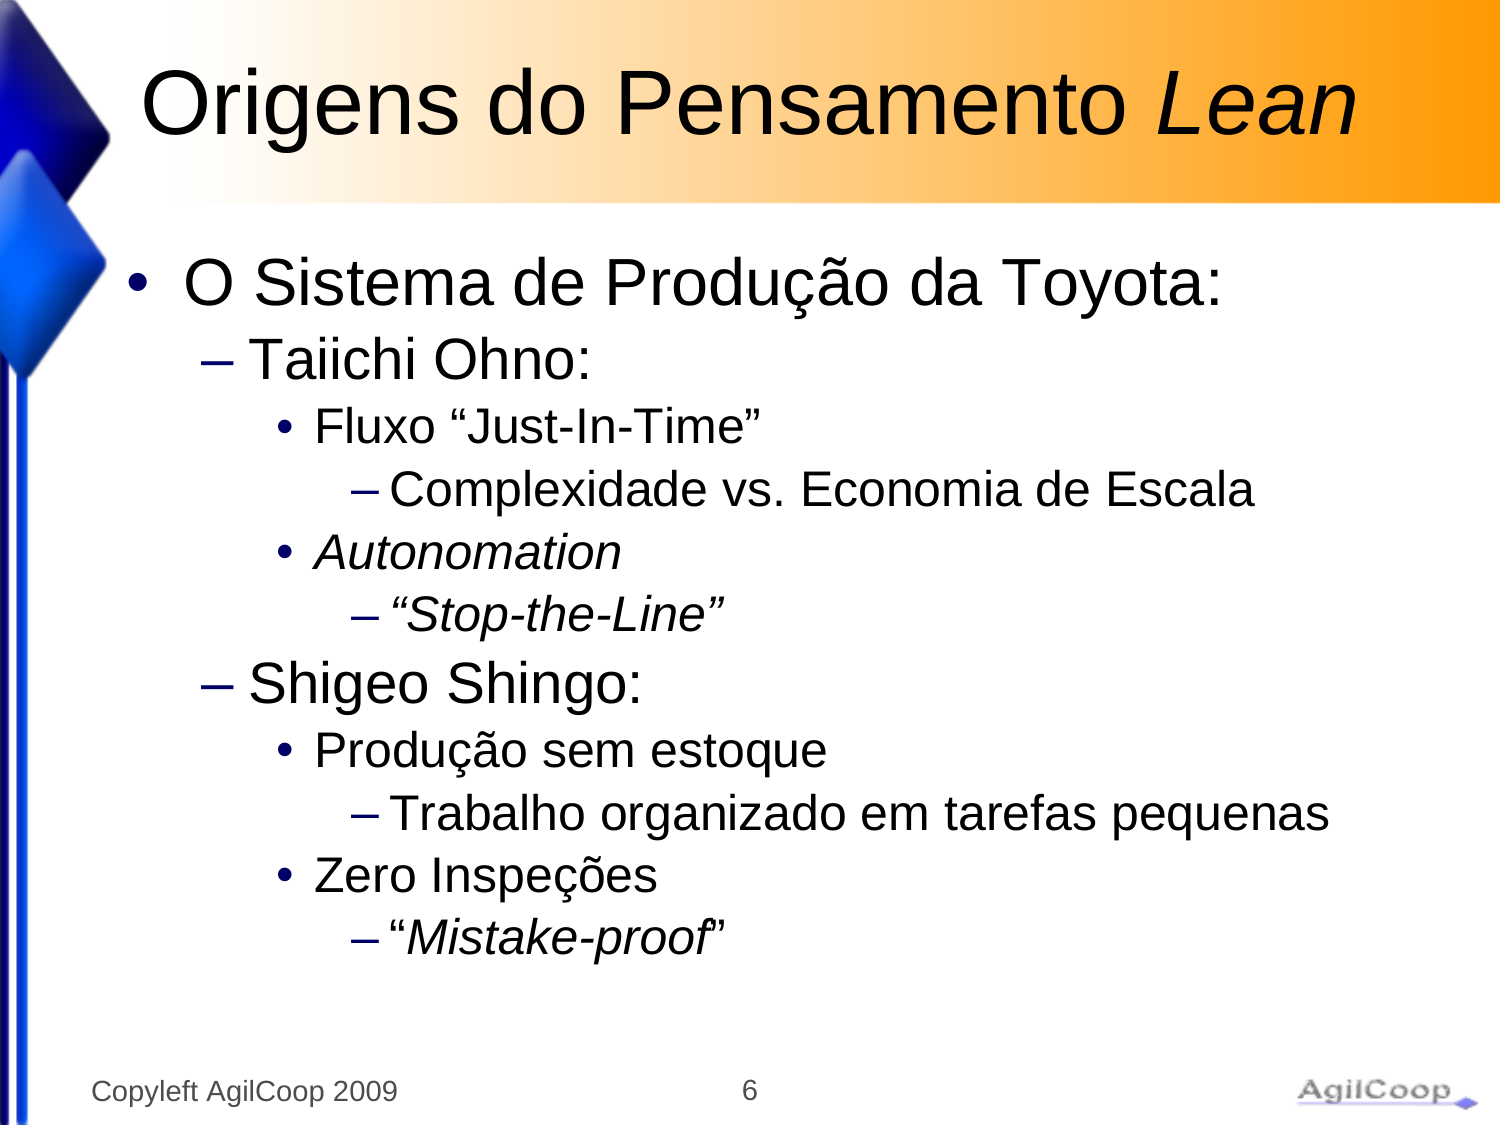

# Origens do Pensamento Lean
O Sistema de Produção da Toyota:
Taiichi Ohno:
Fluxo “Just-In-Time”
Complexidade vs. Economia de Escala
Autonomation
“Stop-the-Line”
Shigeo Shingo:
Produção sem estoque
Trabalho organizado em tarefas pequenas
Zero Inspeções
“Mistake-proof”
Copyleft AgilCoop 2009
6